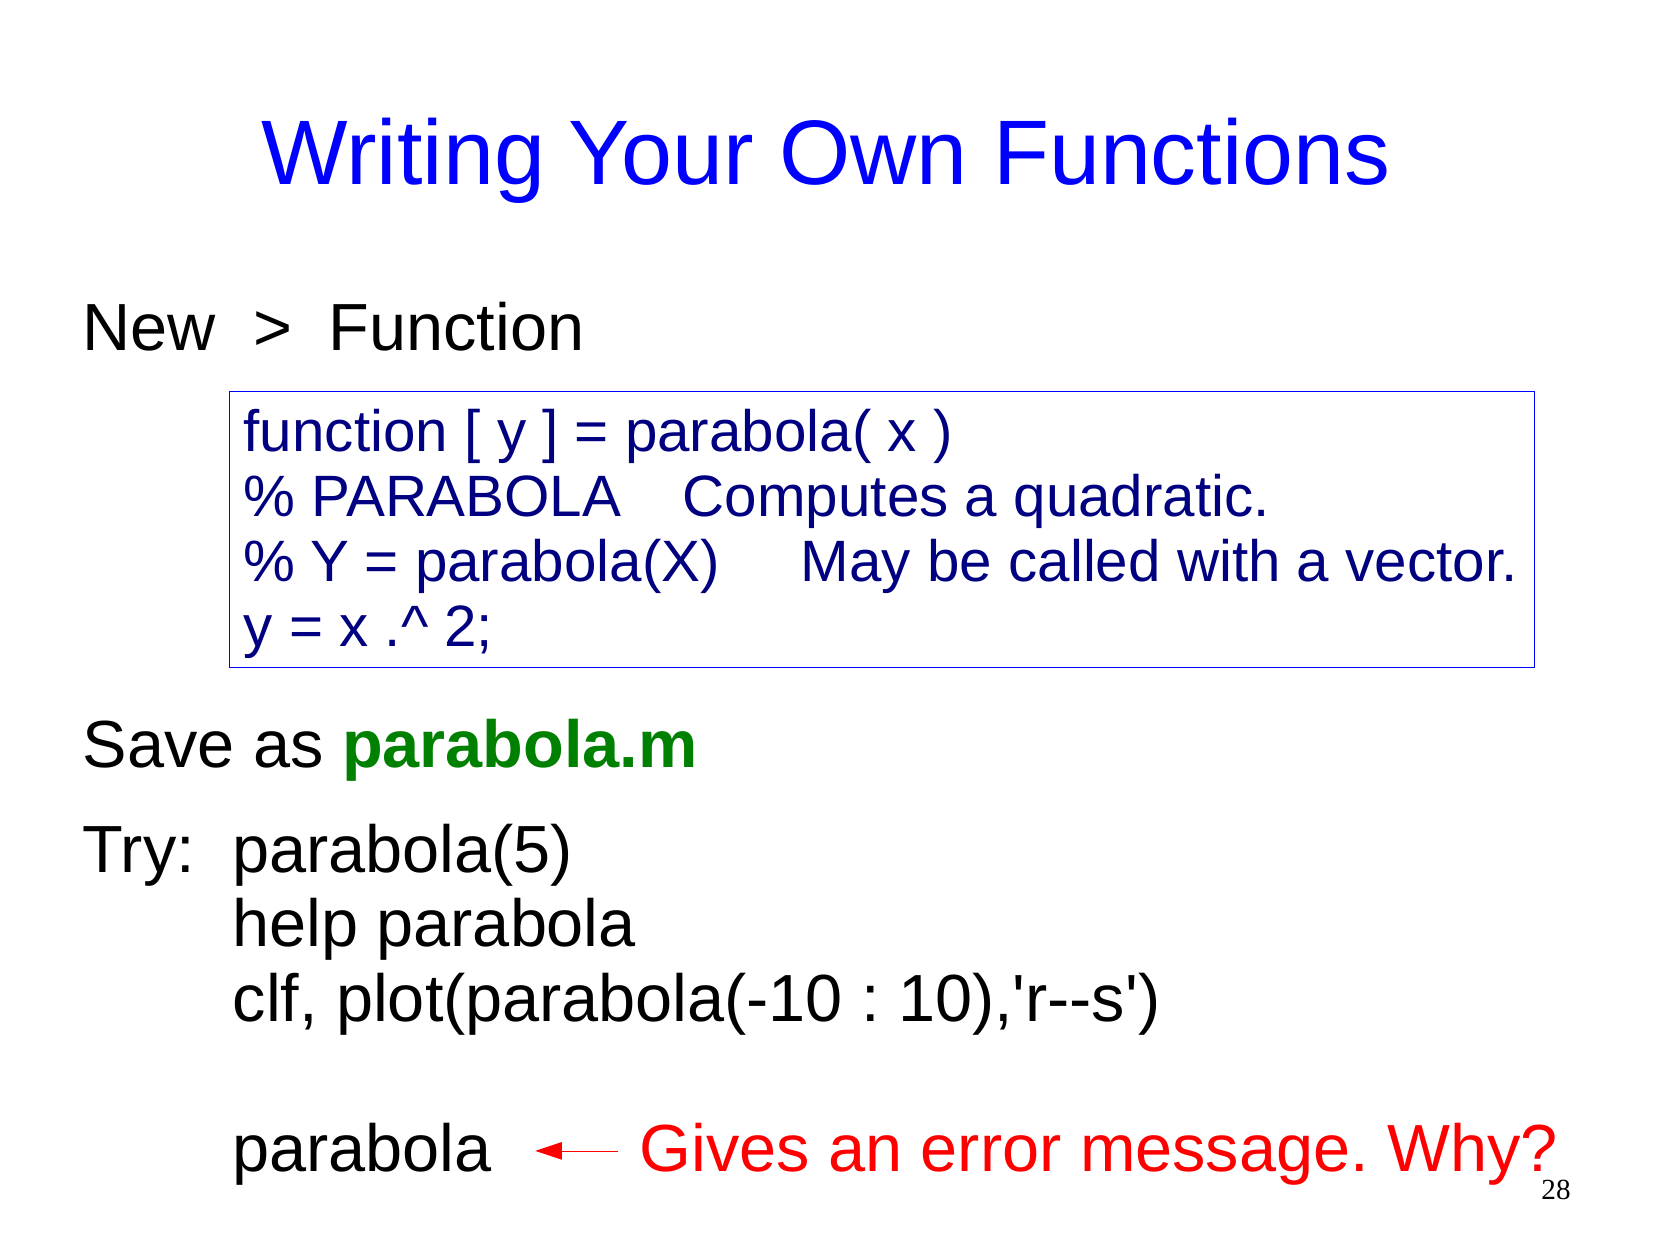

# Writing Your Own Functions
New > Function
Save as parabola.m
Try:	parabola(5)
		help parabola
		clf, plot(parabola(-10 : 10),'r--s')
		parabola Gives an error message. Why?
function [ y ] = parabola( x )
% PARABOLA Computes a quadratic.
% Y = parabola(X) May be called with a vector.
y = x .^ 2;
28